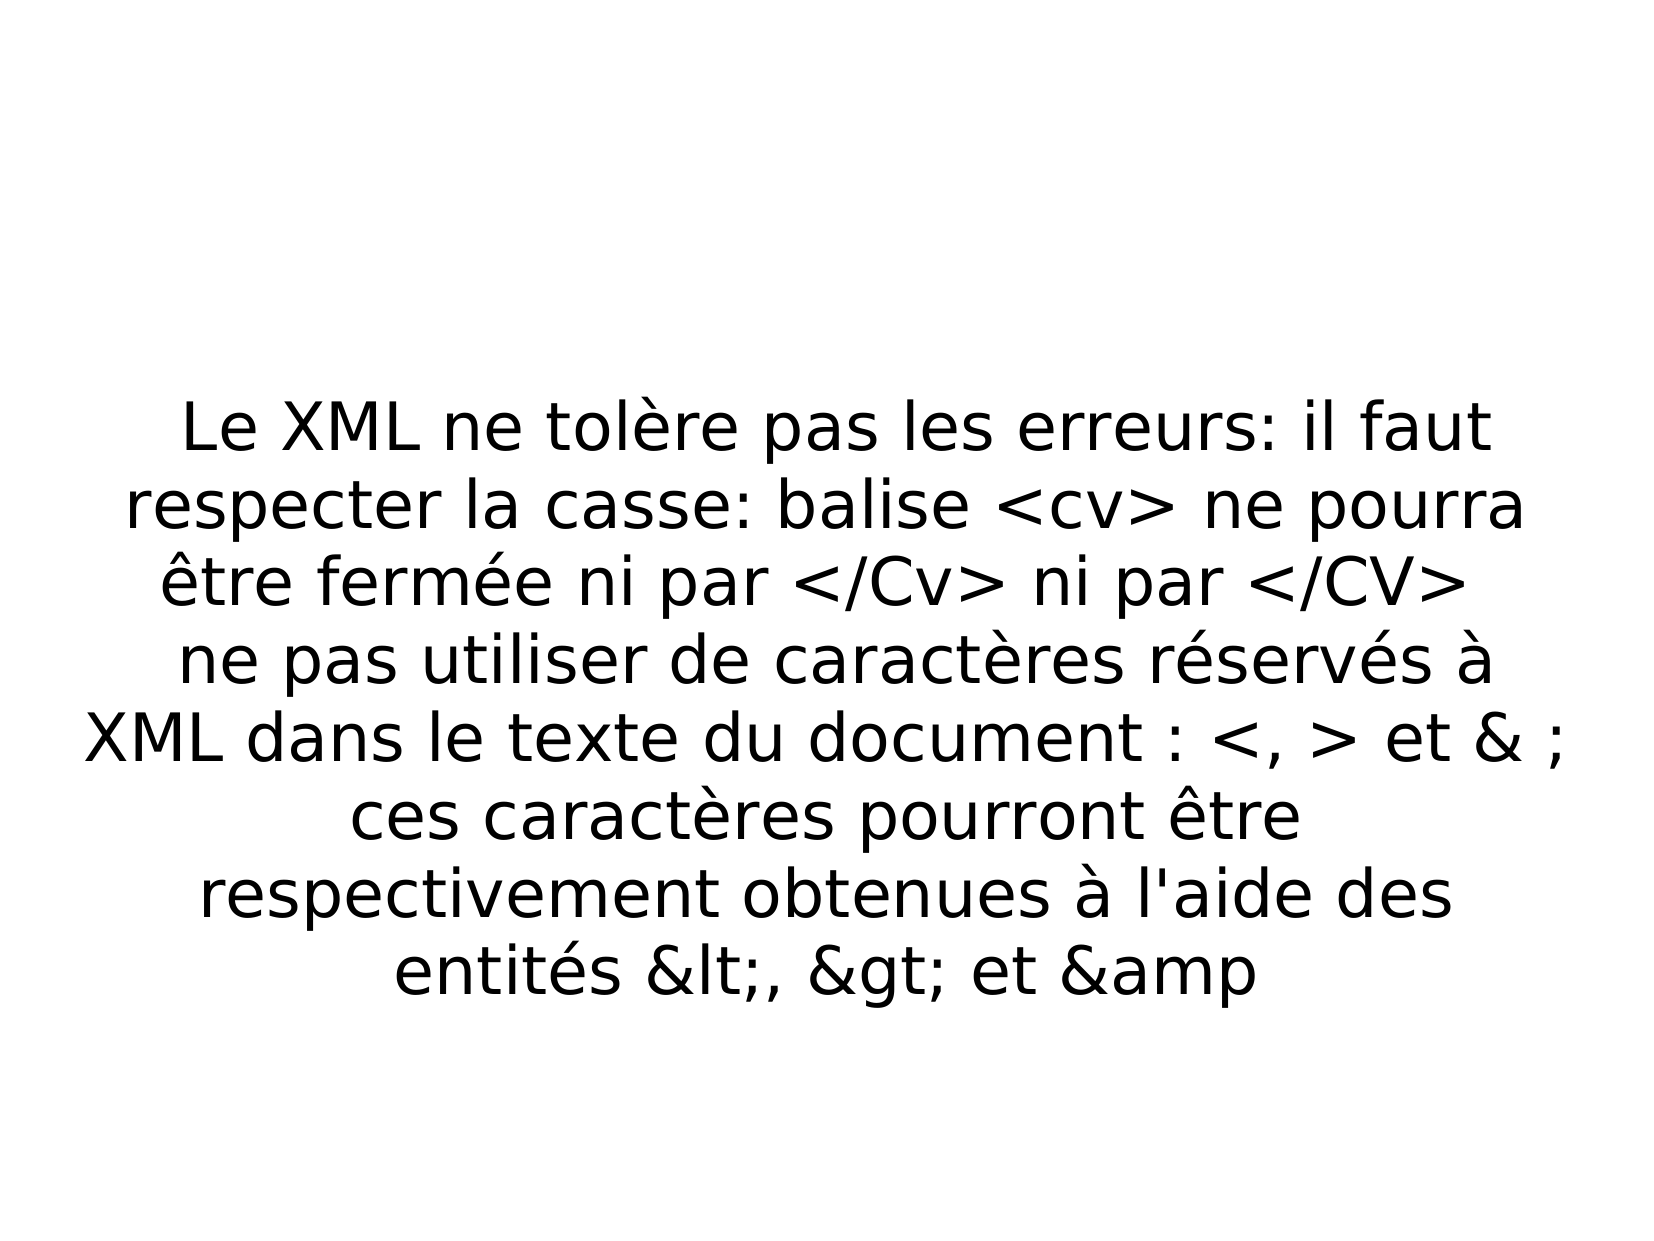

#
 Le XML ne tolère pas les erreurs: il faut respecter la casse: balise <cv> ne pourra être fermée ni par </Cv> ni par </CV>
 ne pas utiliser de caractères réservés à XML dans le texte du document : <, > et & ; ces caractères pourront être respectivement obtenues à l'aide des entités &lt;, &gt; et &amp